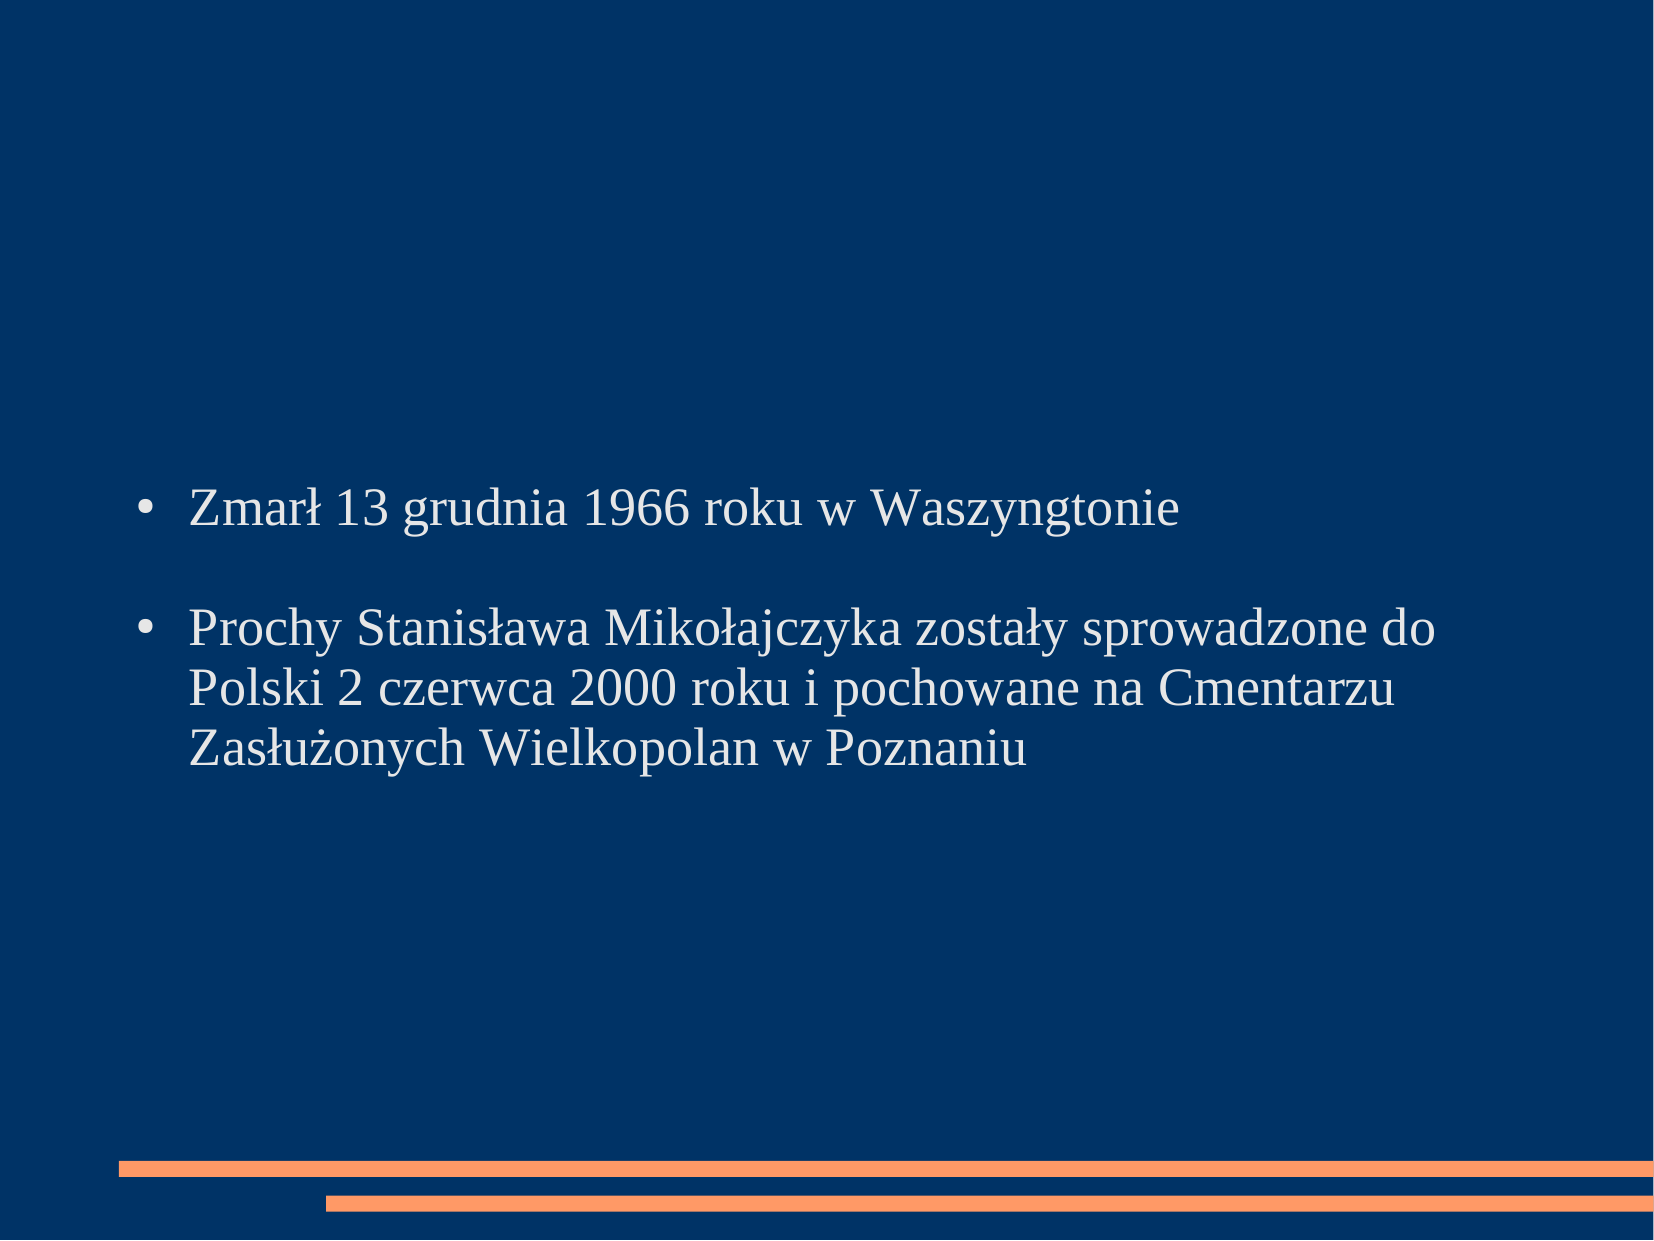

#
Zmarł 13 grudnia 1966 roku w Waszyngtonie
Prochy Stanisława Mikołajczyka zostały sprowadzone do Polski 2 czerwca 2000 roku i pochowane na Cmentarzu Zasłużonych Wielkopolan w Poznaniu